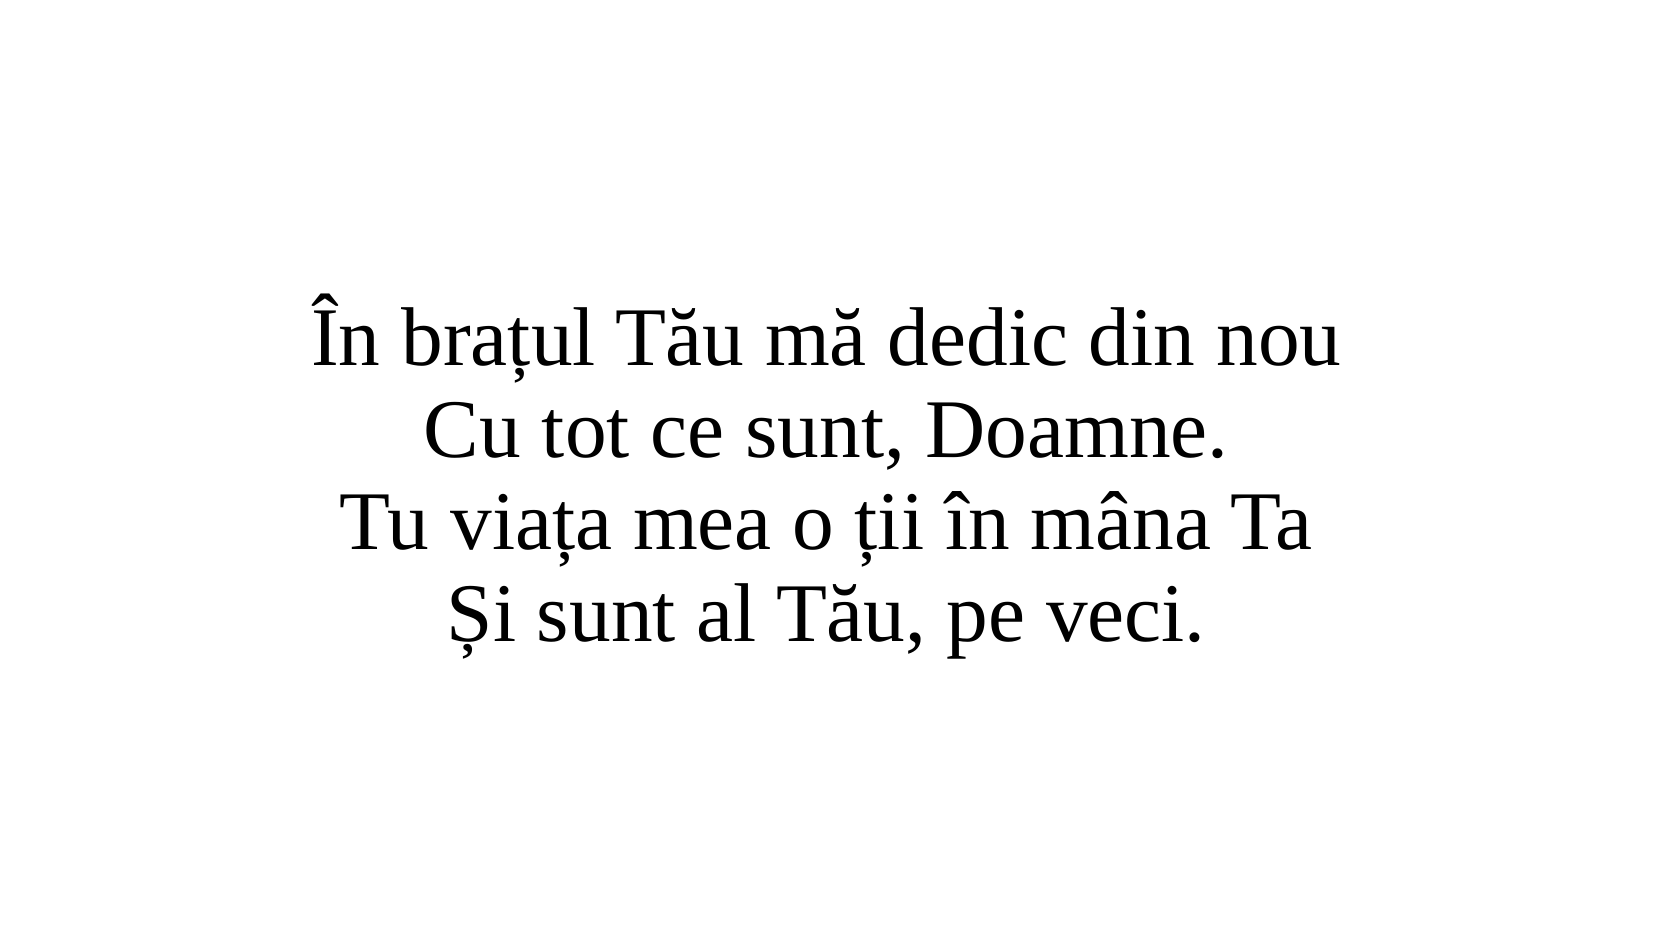

# În brațul Tău mă dedic din nou
Cu tot ce sunt, Doamne.
Tu viața mea o ții în mâna Ta
Și sunt al Tău, pe veci.